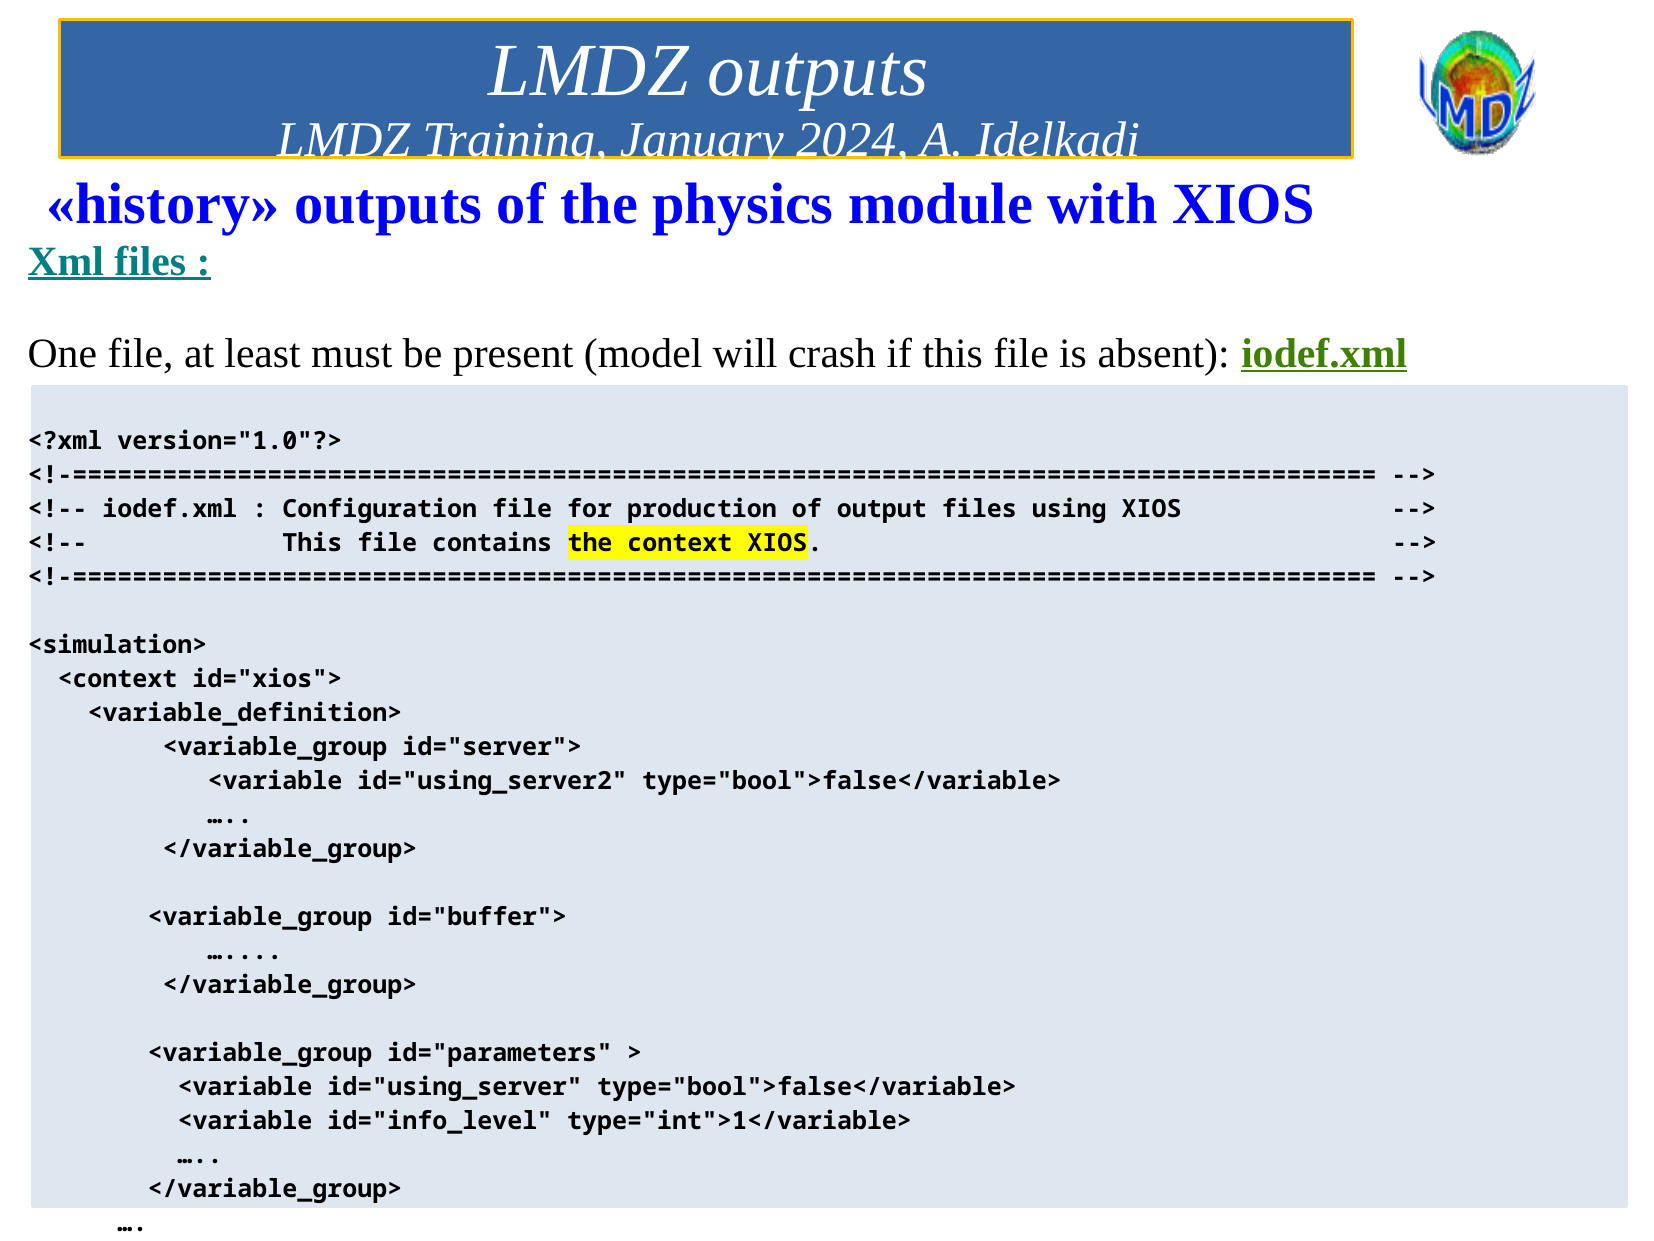

LMDZ outputs
LMDZ Training, January 2024, A. Idelkadi
 «history» outputs of the physics module with XIOS
Xml files :
One file, at least must be present (model will crash if this file is absent): iodef.xml
<?xml version="1.0"?>
<!-======================================================================================= -->
<!-- iodef.xml : Configuration file for production of output files using XIOS -->
<!-- This file contains the context XIOS. -->
<!-======================================================================================= -->
<simulation>
 <context id="xios">
 <variable_definition>
 <variable_group id="server">
 <variable id="using_server2" type="bool">false</variable>
 …..
 </variable_group>
 <variable_group id="buffer">
 …....
 </variable_group>
 <variable_group id="parameters" >
 <variable id="using_server" type="bool">false</variable>
 <variable id="info_level" type="int">1</variable>
 …..
 </variable_group>
 ….
 </variable_definition>
 </context>
 <context id="LMDZ" src="./context_lmdz.xml"/>
</simulation>